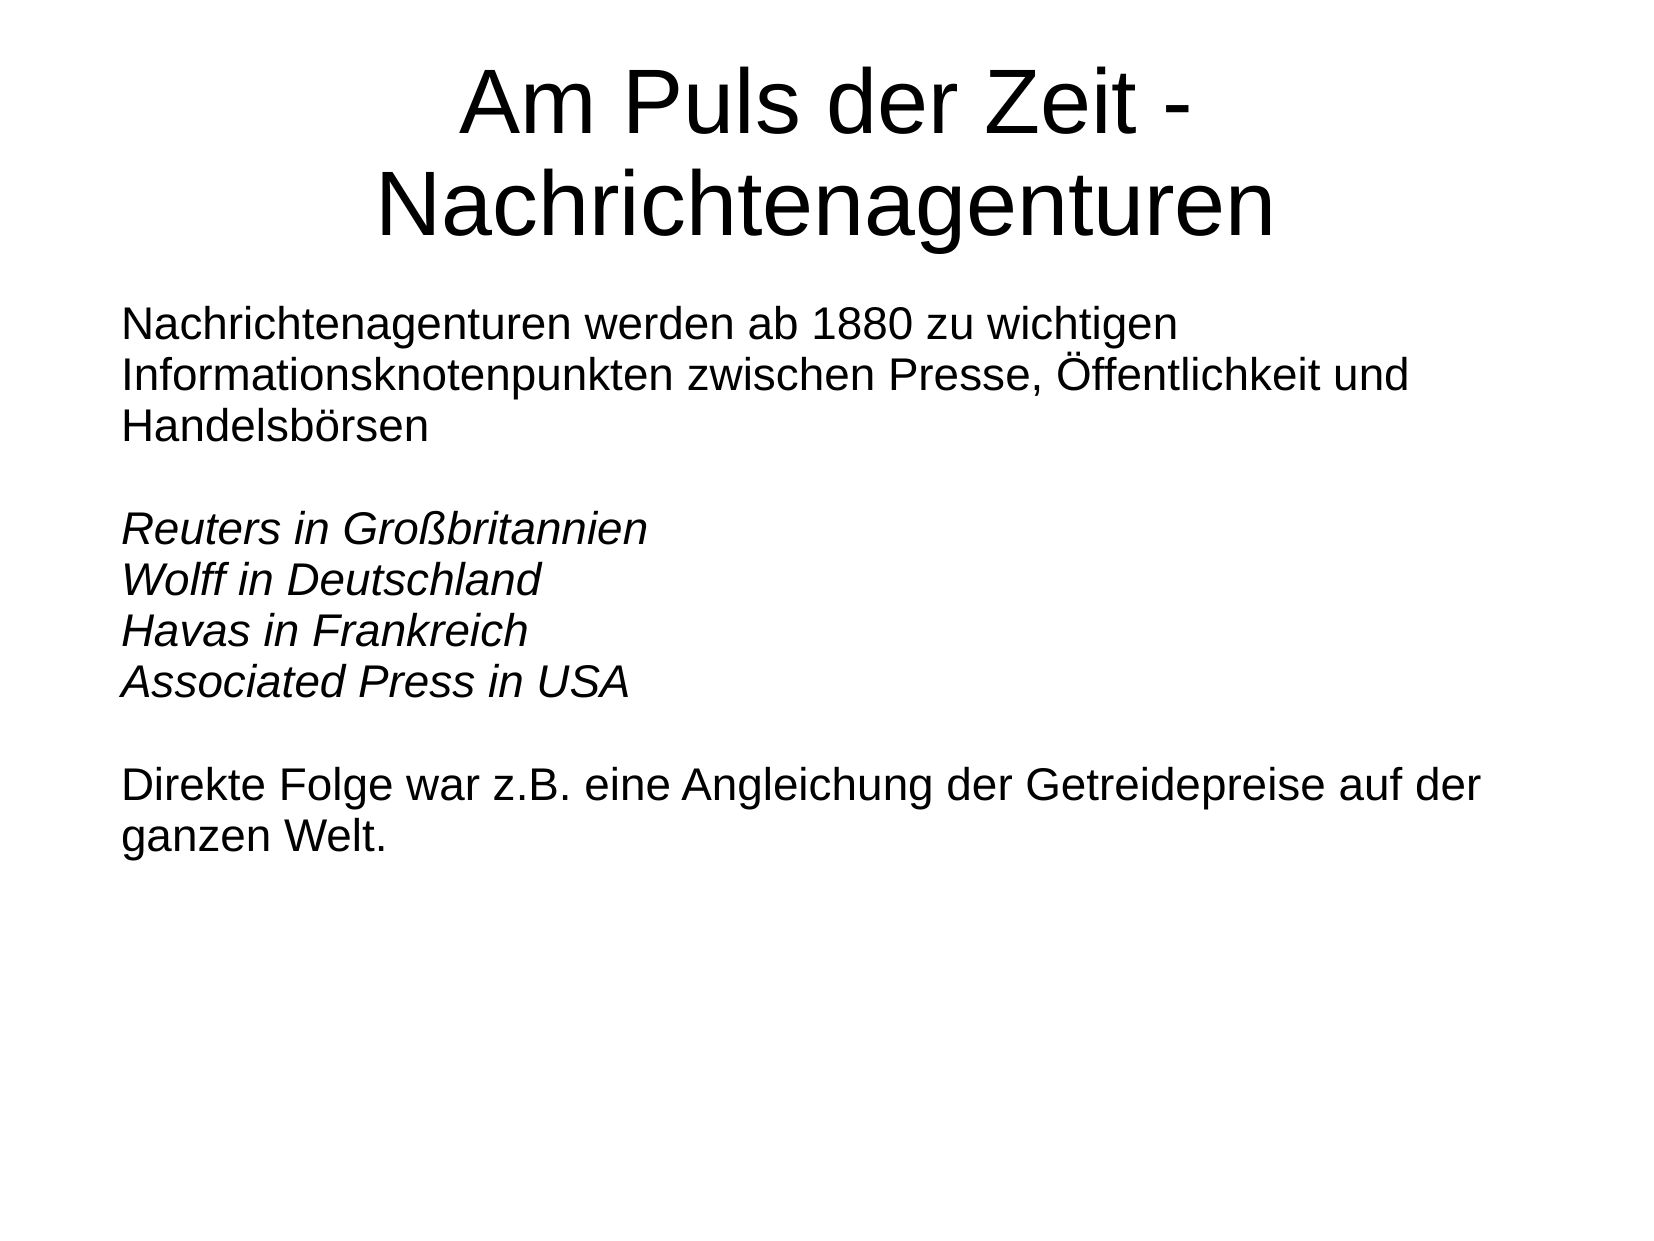

# Am Puls der Zeit - Nachrichtenagenturen
Nachrichtenagenturen werden ab 1880 zu wichtigen Informationsknotenpunkten zwischen Presse, Öffentlichkeit und Handelsbörsen
Reuters in Großbritannien
Wolff in Deutschland
Havas in Frankreich
Associated Press in USA
Direkte Folge war z.B. eine Angleichung der Getreidepreise auf der ganzen Welt.